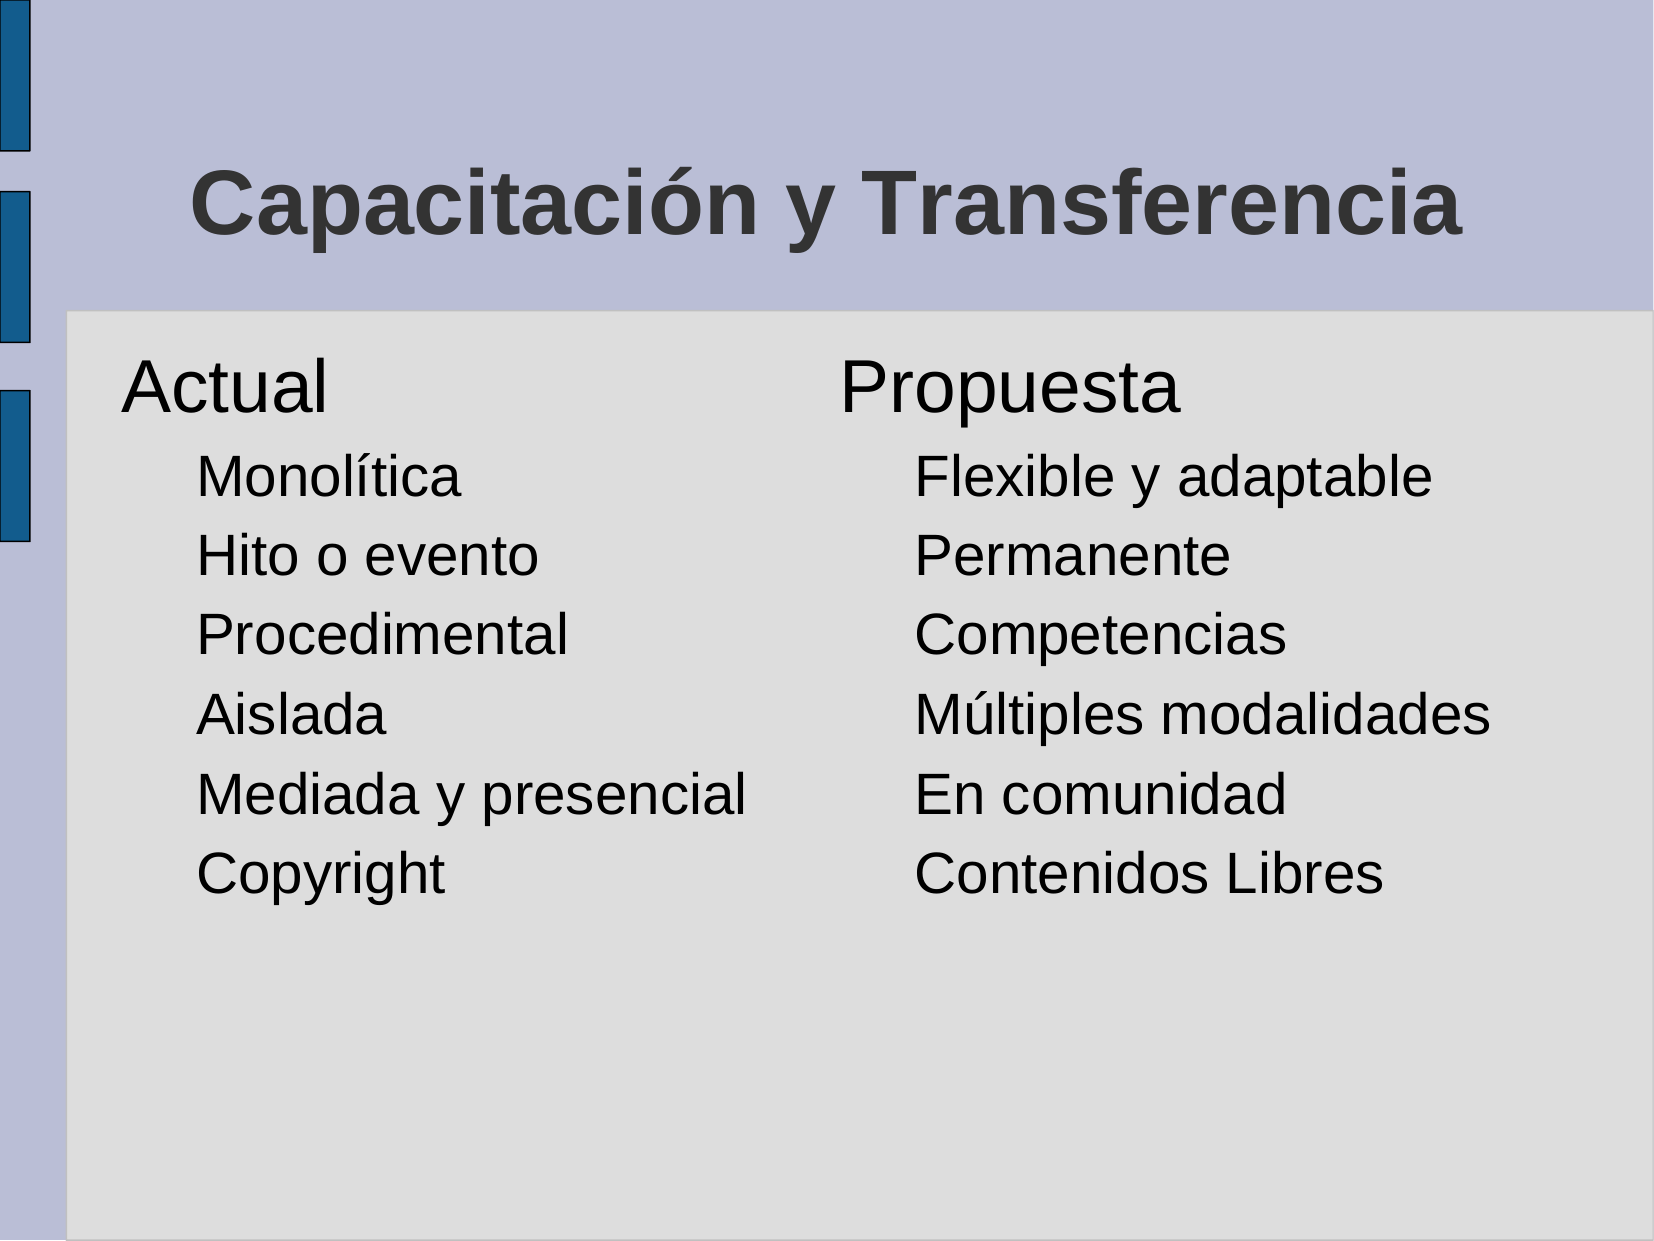

# Capacitación y Transferencia
Actual
Monolítica
Hito o evento
Procedimental
Aislada
Mediada y presencial
Copyright
Propuesta
Flexible y adaptable
Permanente
Competencias
Múltiples modalidades
En comunidad
Contenidos Libres